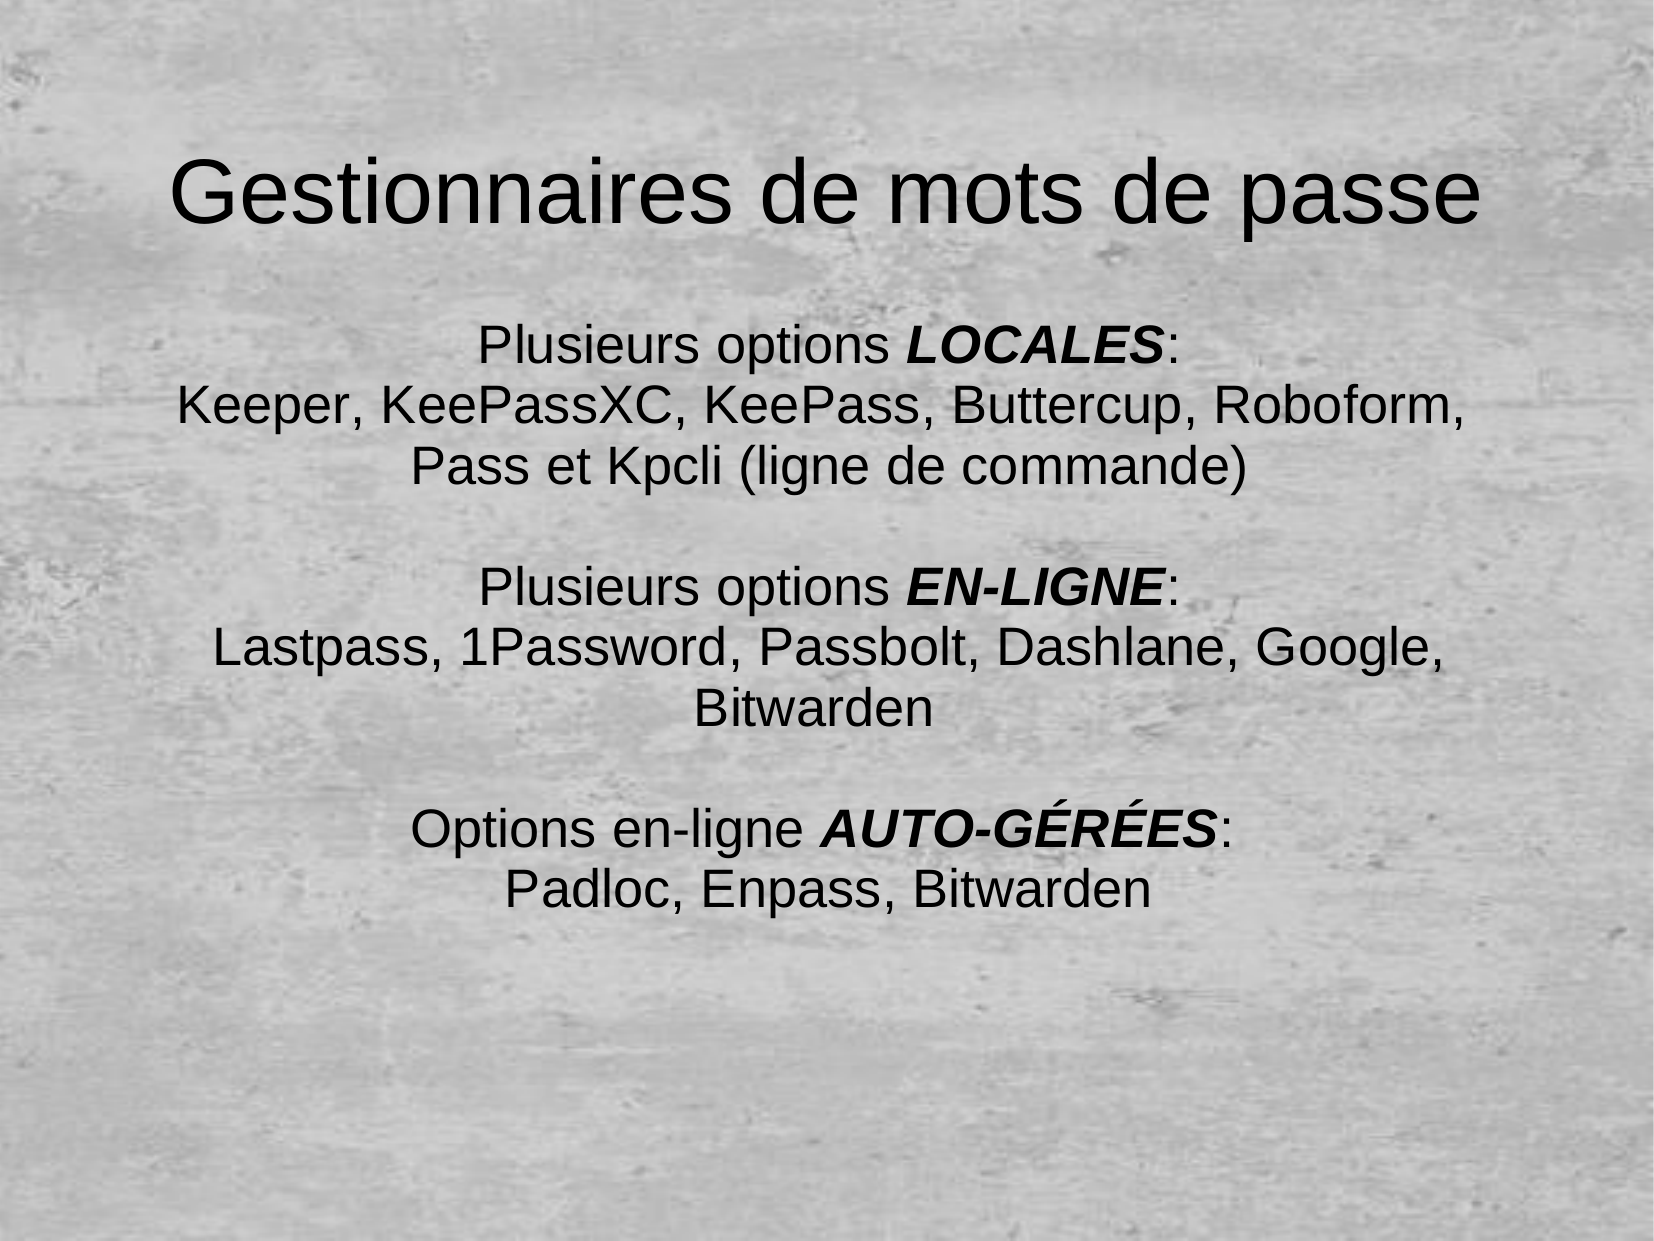

# Gestionnaires de mots de passe
Plusieurs options LOCALES:
Keeper, KeePassXC, KeePass, Buttercup, Roboform,
Pass et Kpcli (ligne de commande)
Plusieurs options EN-LIGNE:
Lastpass, 1Password, Passbolt, Dashlane, Google, Bitwarden
Options en-ligne AUTO-GÉRÉES:
Padloc, Enpass, Bitwarden